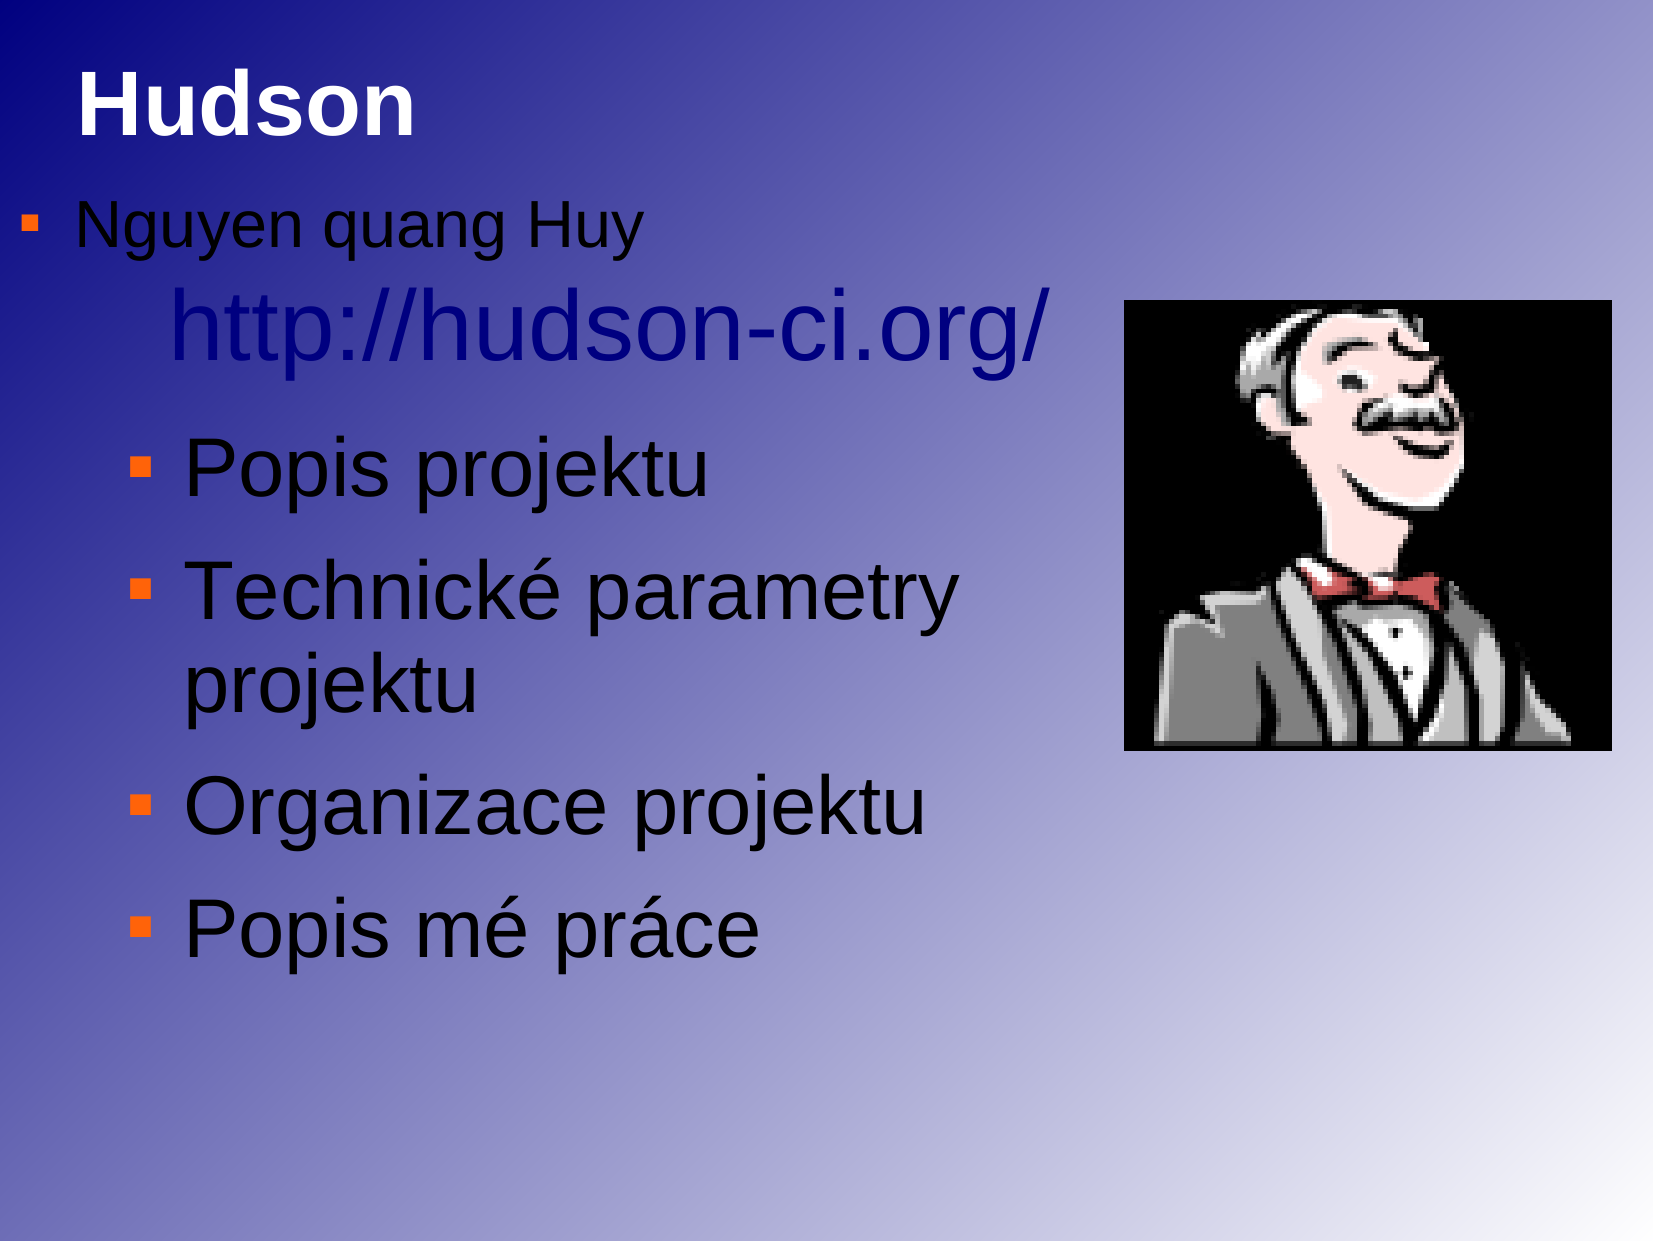

# Hudson
Nguyen quang Huy
http://hudson-ci.org/
Popis projektu
Technické parametry projektu
Organizace projektu
Popis mé práce